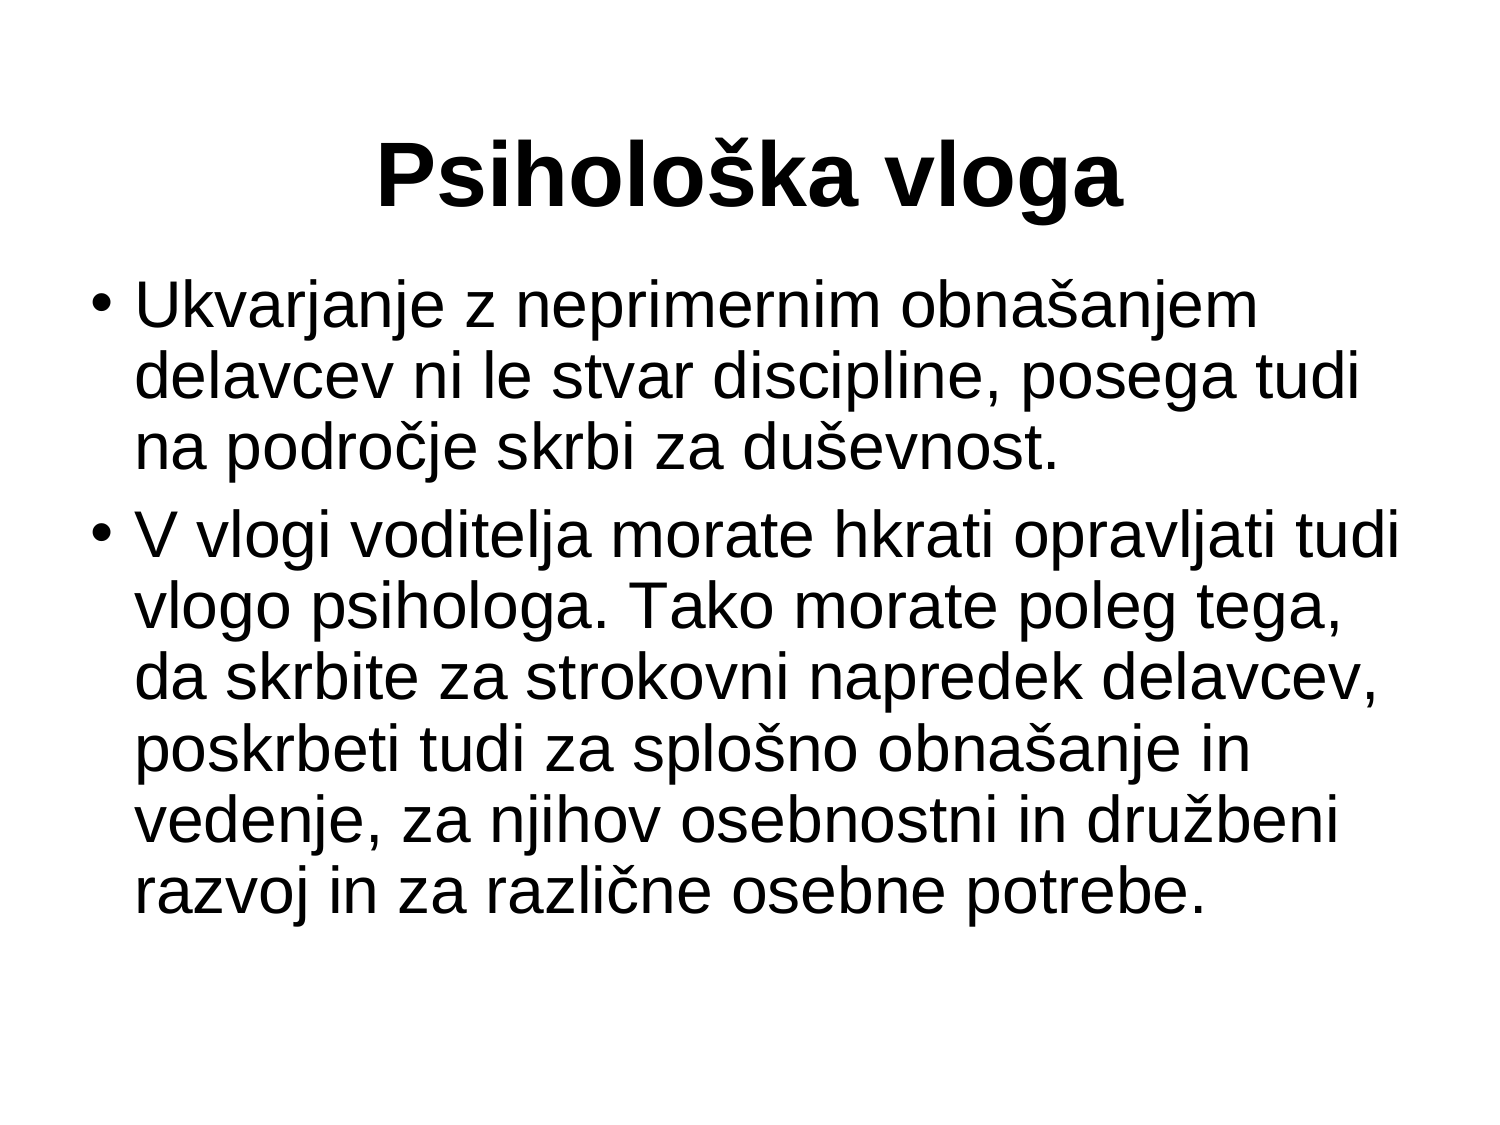

# Psihološka vloga
Ukvarjanje z neprimernim obnašanjem delavcev ni le stvar discipline, posega tudi na področje skrbi za duševnost.
V vlogi voditelja morate hkrati opravljati tudi vlogo psihologa. Tako morate poleg tega, da skrbite za strokovni napredek delavcev, poskrbeti tudi za splošno obnašanje in vedenje, za njihov osebnostni in družbeni razvoj in za različne osebne potrebe.